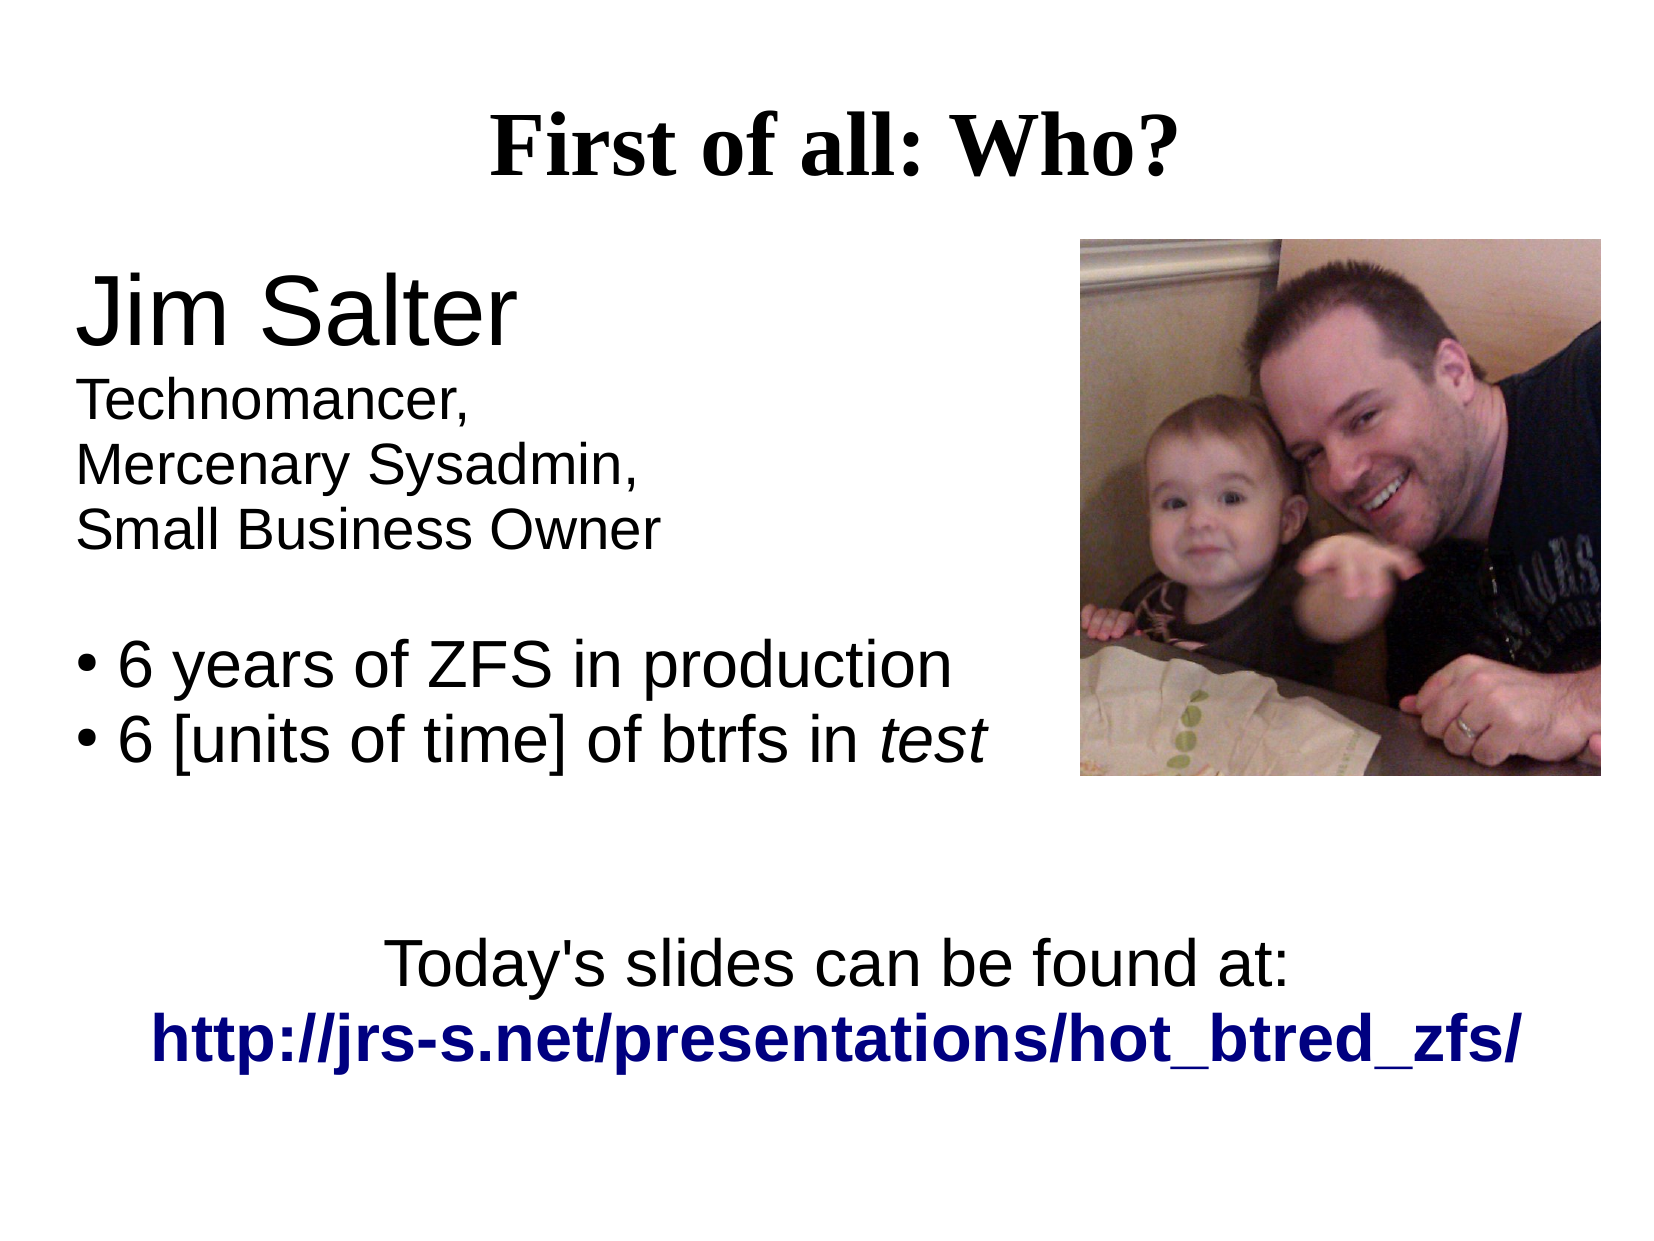

# First of all: Who?
Jim Salter
Technomancer,
Mercenary Sysadmin,
Small Business Owner
 6 years of ZFS in production
 6 [units of time] of btrfs in test
Today's slides can be found at:
http://jrs-s.net/presentations/hot_btred_zfs/